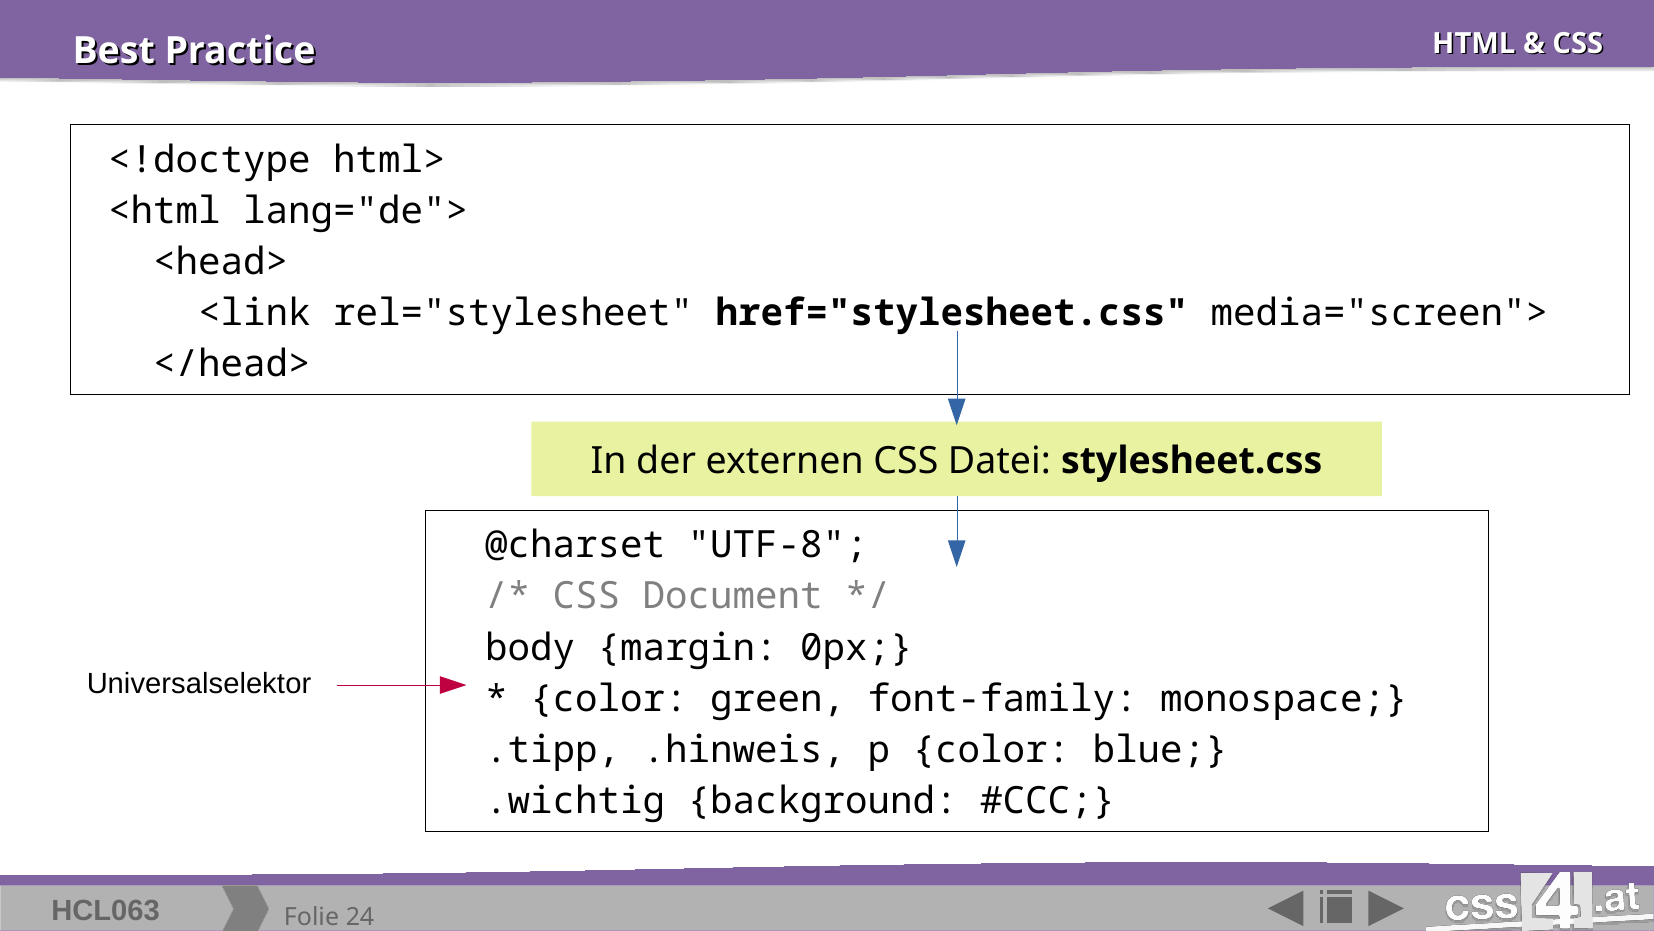

HTML & CSS
Best Practice
 <!doctype html>
 <html lang="de">
 <head>
 <link rel="stylesheet" href="stylesheet.css" media="screen">
 </head>
In der externen CSS Datei: stylesheet.css
 @charset "UTF-8";
 /* CSS Document */
 body {margin: 0px;}
 * {color: green, font-family: monospace;}
 .tipp, .hinweis, p {color: blue;}
 .wichtig {background: #CCC;}
Universalselektor
HCL063
Folie